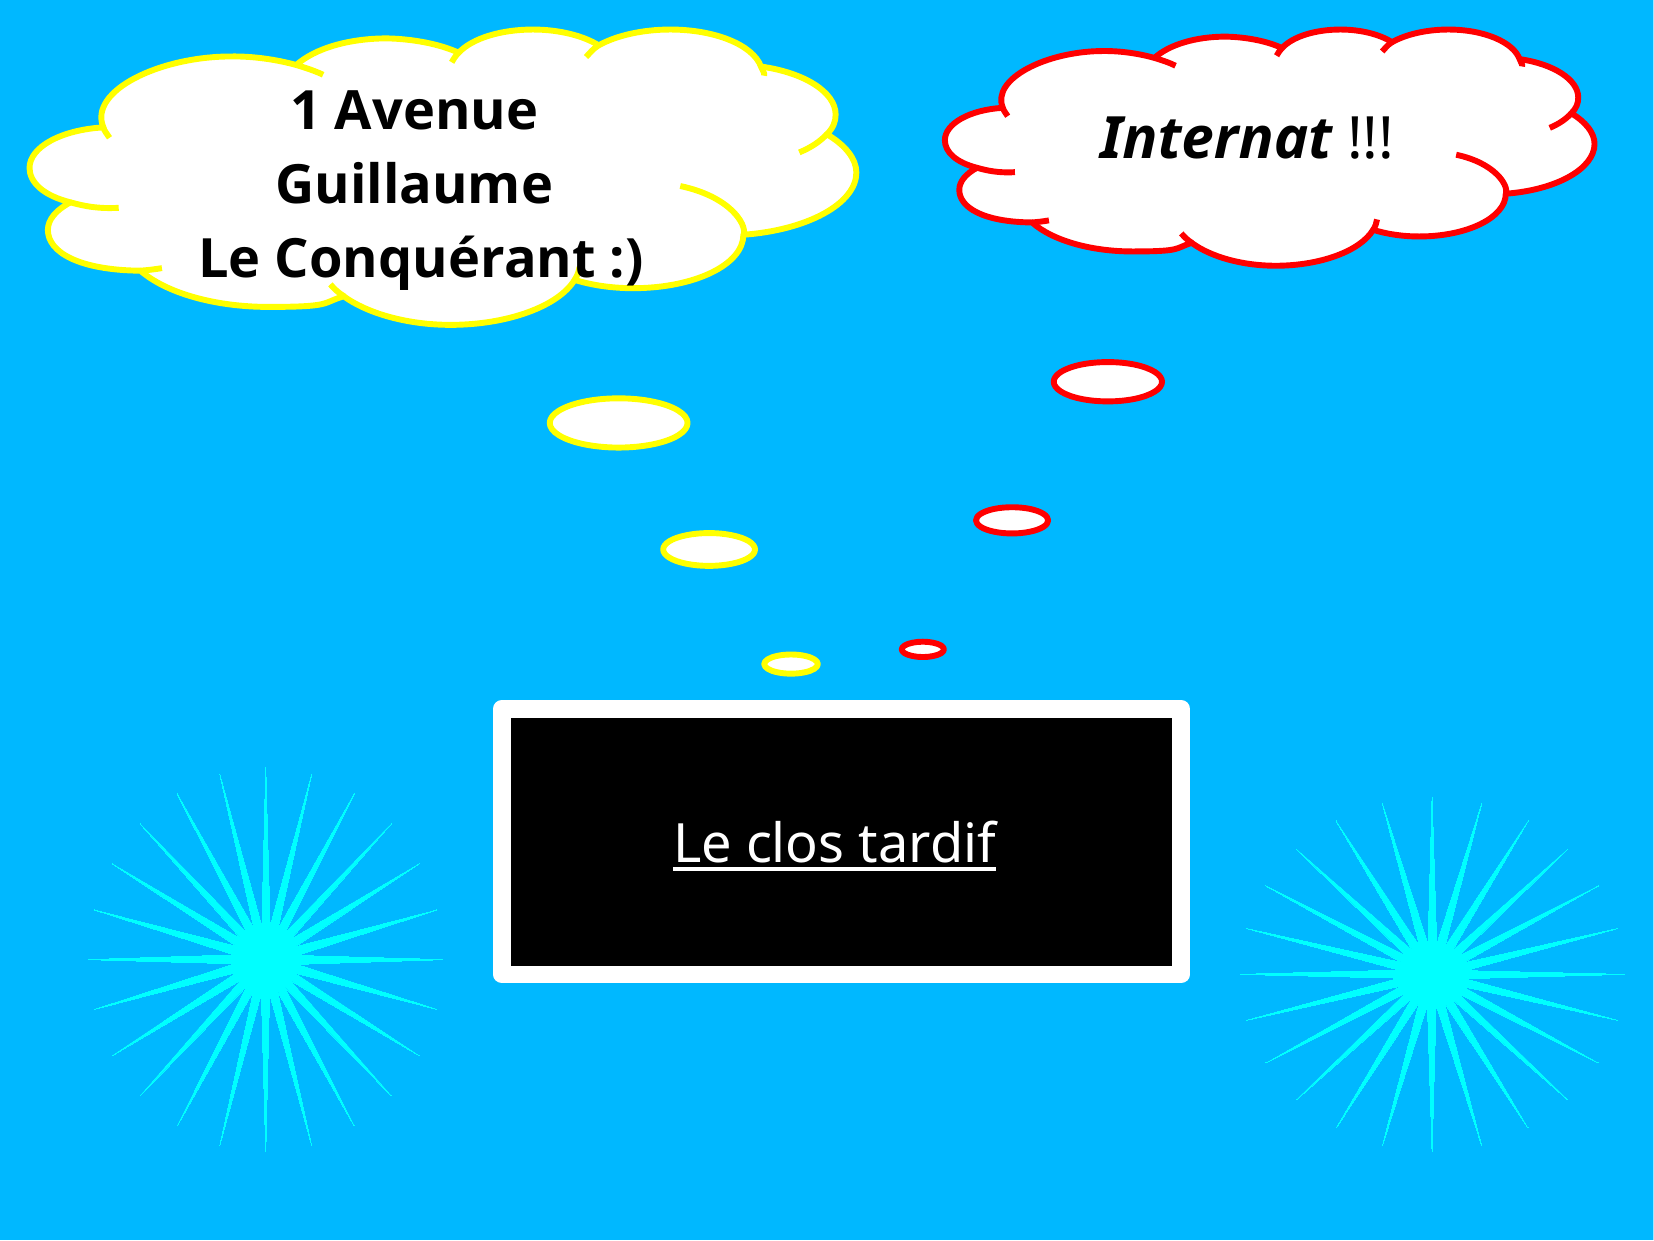

1 Avenue Guillaume
 Le Conquérant :)
Internat !!!
Le clos tardif